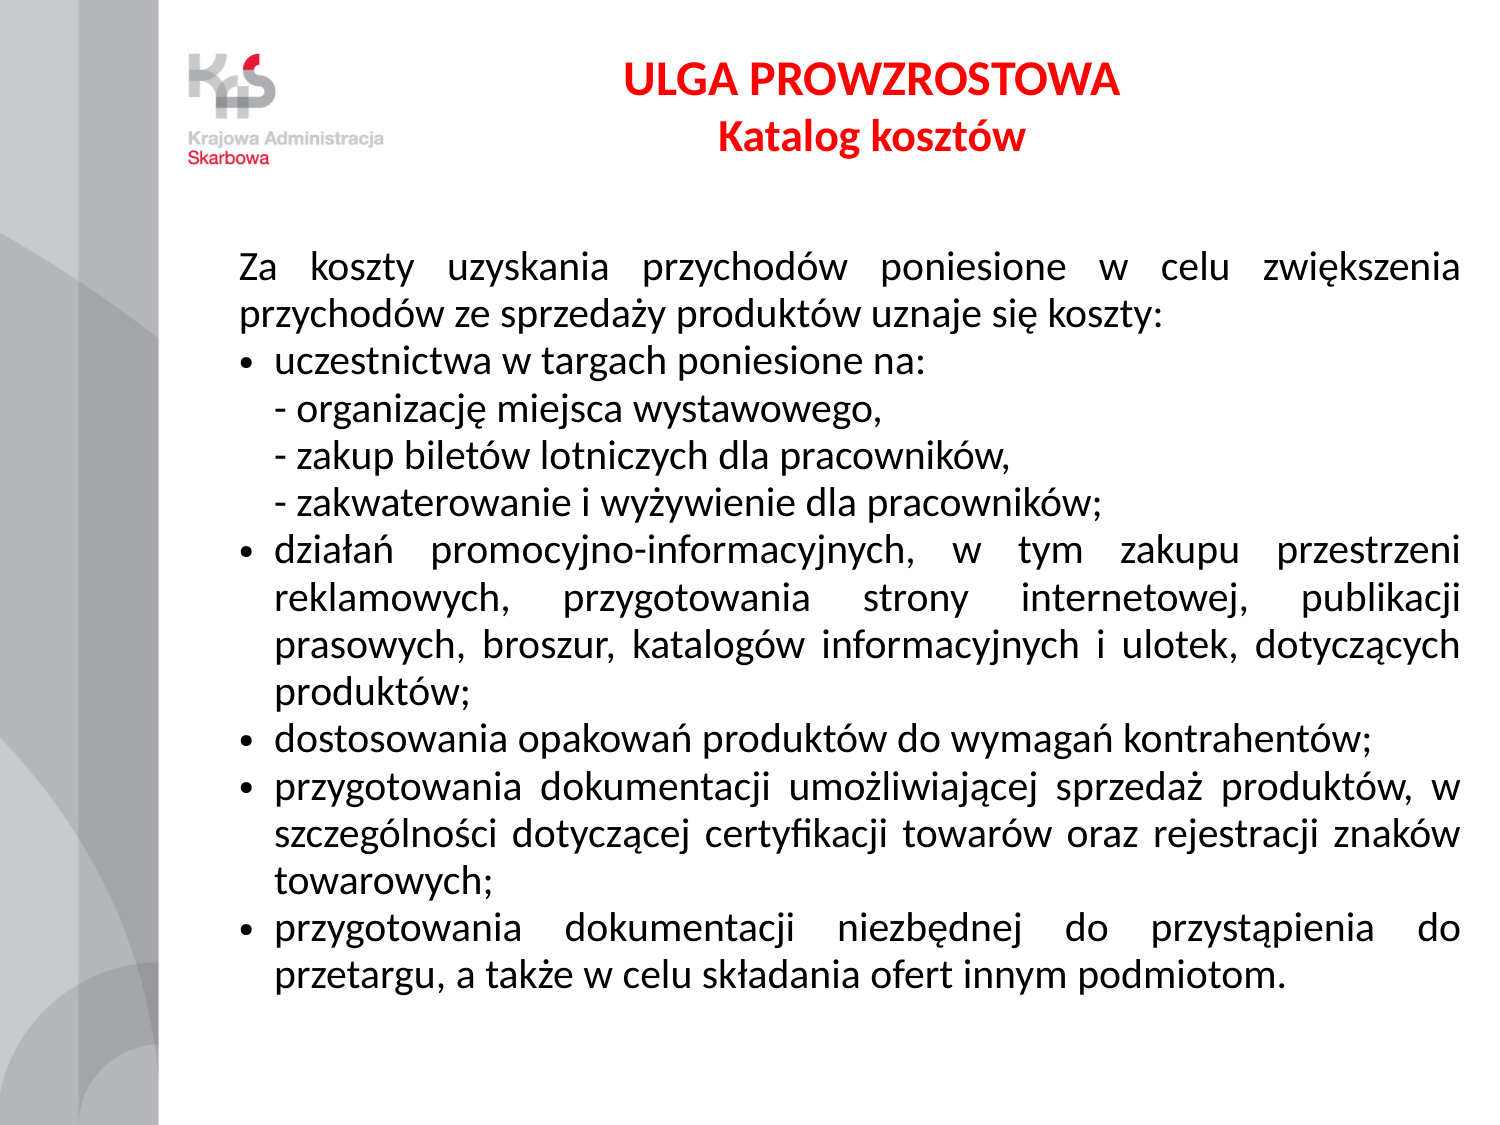

# Ulga prowzrostowa Katalog kosztów
Za koszty uzyskania przychodów poniesione w celu zwiększenia przychodów ze sprzedaży produktów uznaje się koszty:
uczestnictwa w targach poniesione na:
- organizację miejsca wystawowego,
- zakup biletów lotniczych dla pracowników,
- zakwaterowanie i wyżywienie dla pracowników;
działań promocyjno-informacyjnych, w tym zakupu przestrzeni reklamowych, przygotowania strony internetowej, publikacji prasowych, broszur, katalogów informacyjnych i ulotek, dotyczących produktów;
dostosowania opakowań produktów do wymagań kontrahentów;
przygotowania dokumentacji umożliwiającej sprzedaż produktów, w szczególności dotyczącej certyfikacji towarów oraz rejestracji znaków towarowych;
przygotowania dokumentacji niezbędnej do przystąpienia do przetargu, a także w celu składania ofert innym podmiotom.